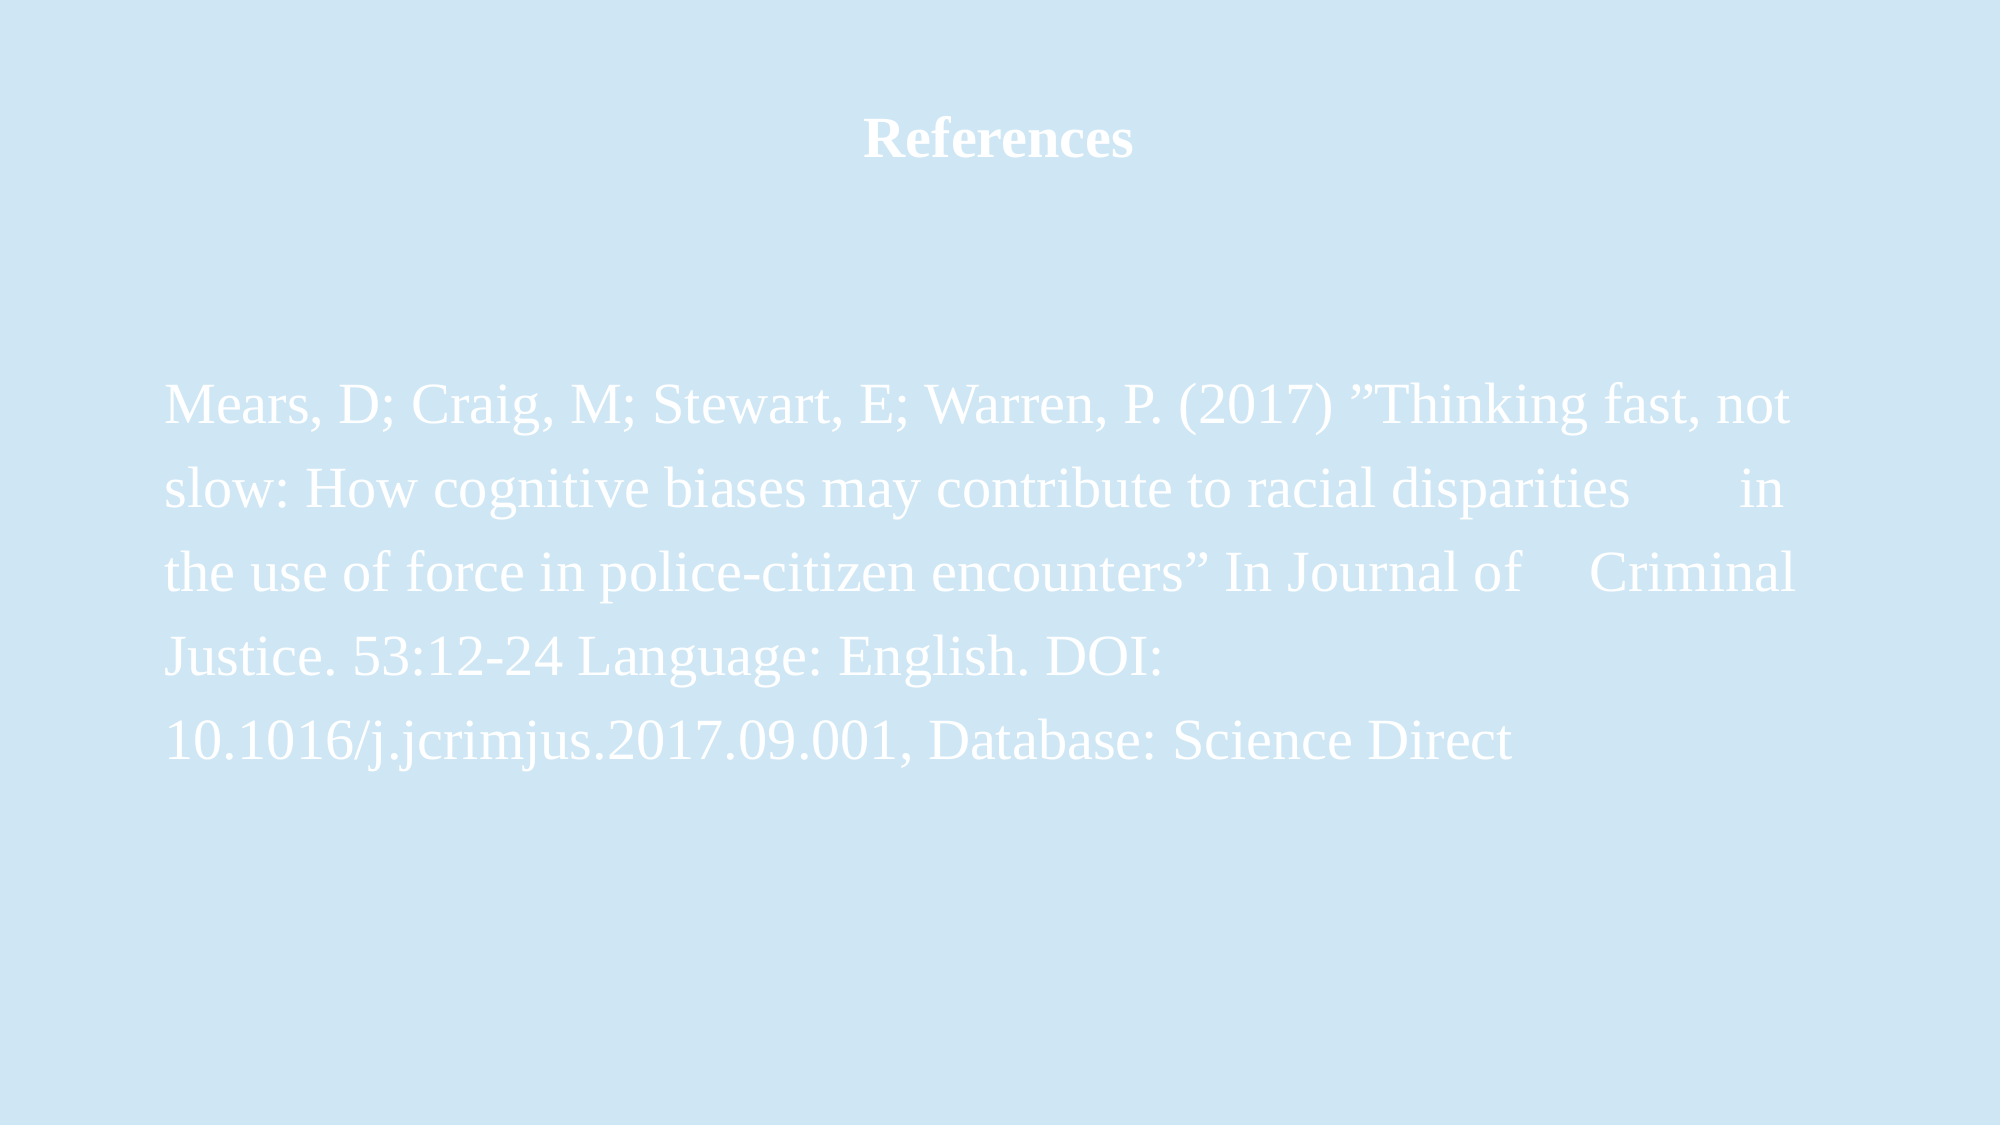

# References
Mears, D; Craig, M; Stewart, E; Warren, P. (2017) ”Thinking fast, not	slow: How cognitive biases may contribute to racial disparities		in the use of force in police-citizen encounters” In Journal of 	Criminal Justice. 53:12-24 Language: English. DOI: 	10.1016/j.jcrimjus.2017.09.001, Database: Science Direct